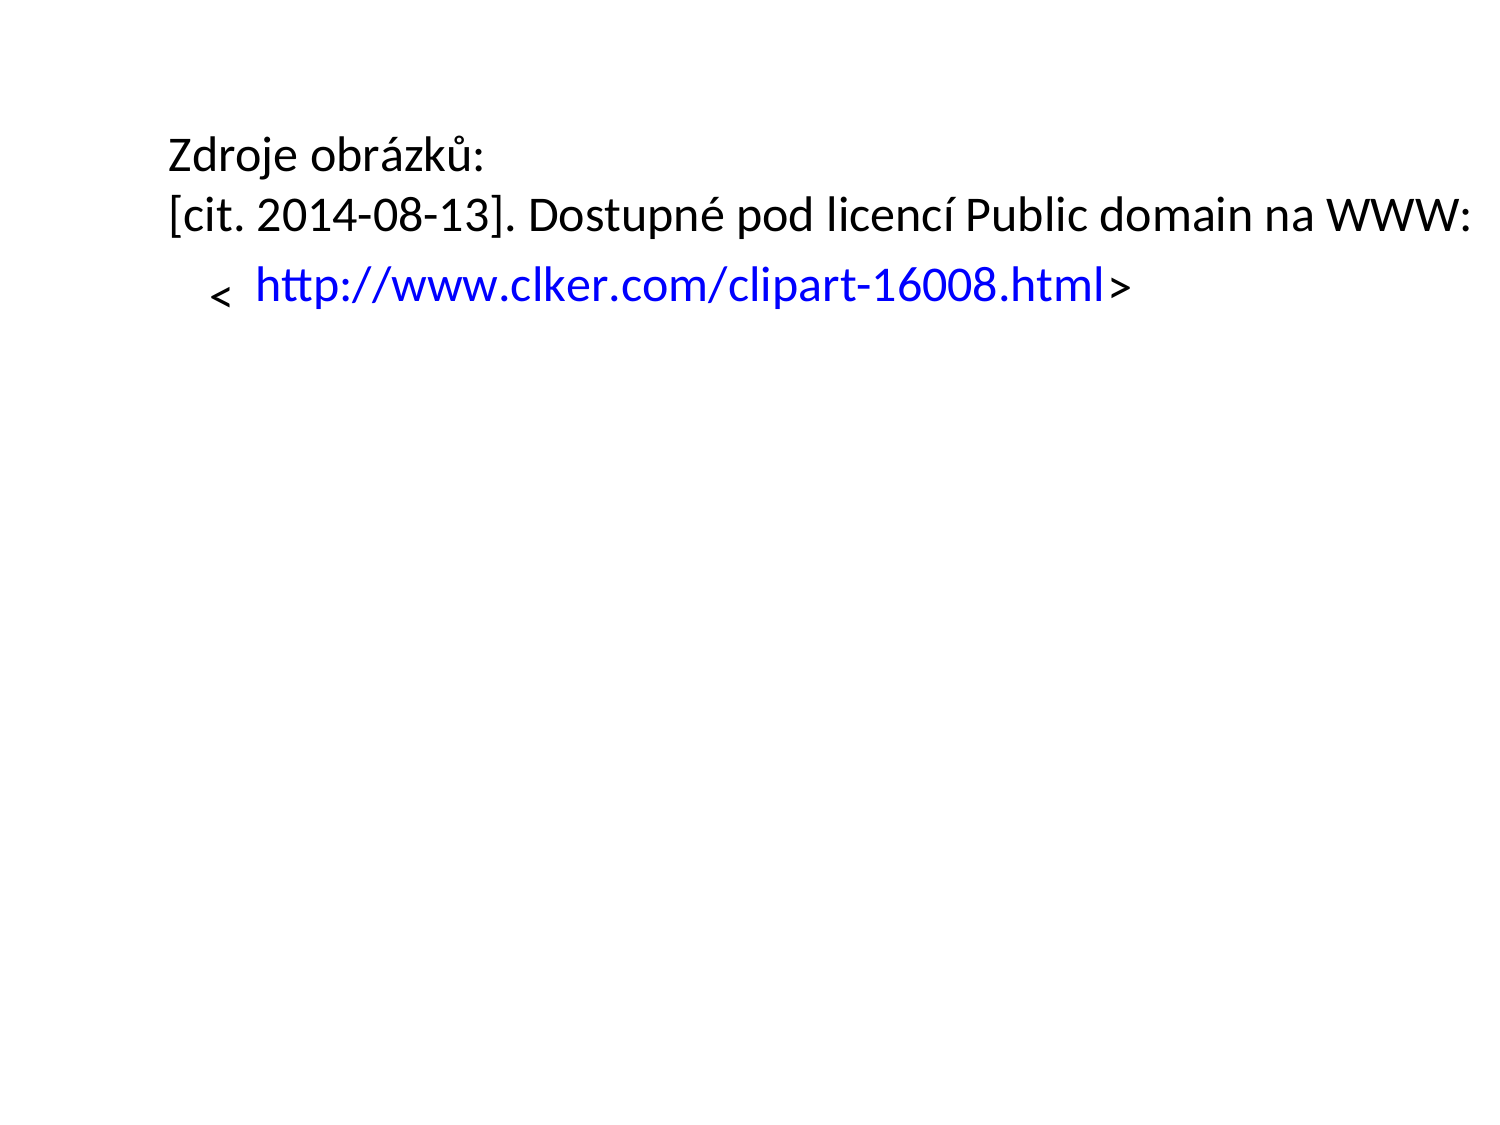

Zdroje obrázků:
[cit. 2014-08-13]. Dostupné pod licencí Public domain na WWW:
http://www.clker.com/clipart-16008.html
<
<